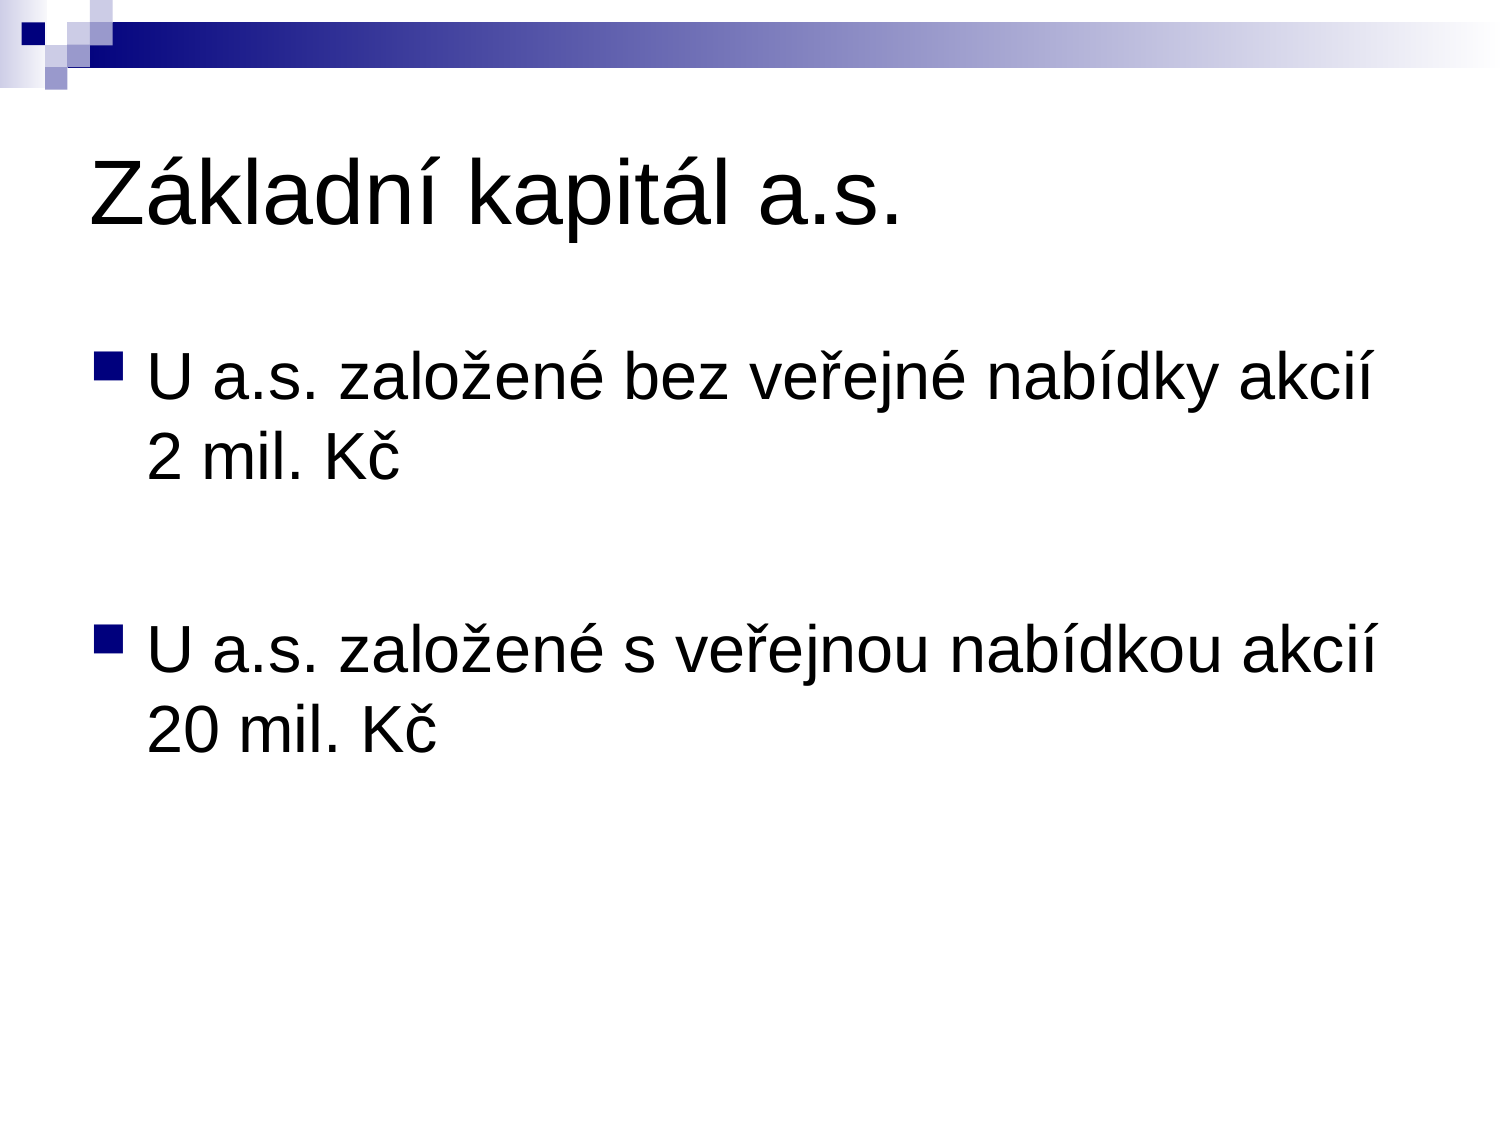

# Základní kapitál a.s.
U a.s. založené bez veřejné nabídky akcií 2 mil. Kč
U a.s. založené s veřejnou nabídkou akcií 20 mil. Kč